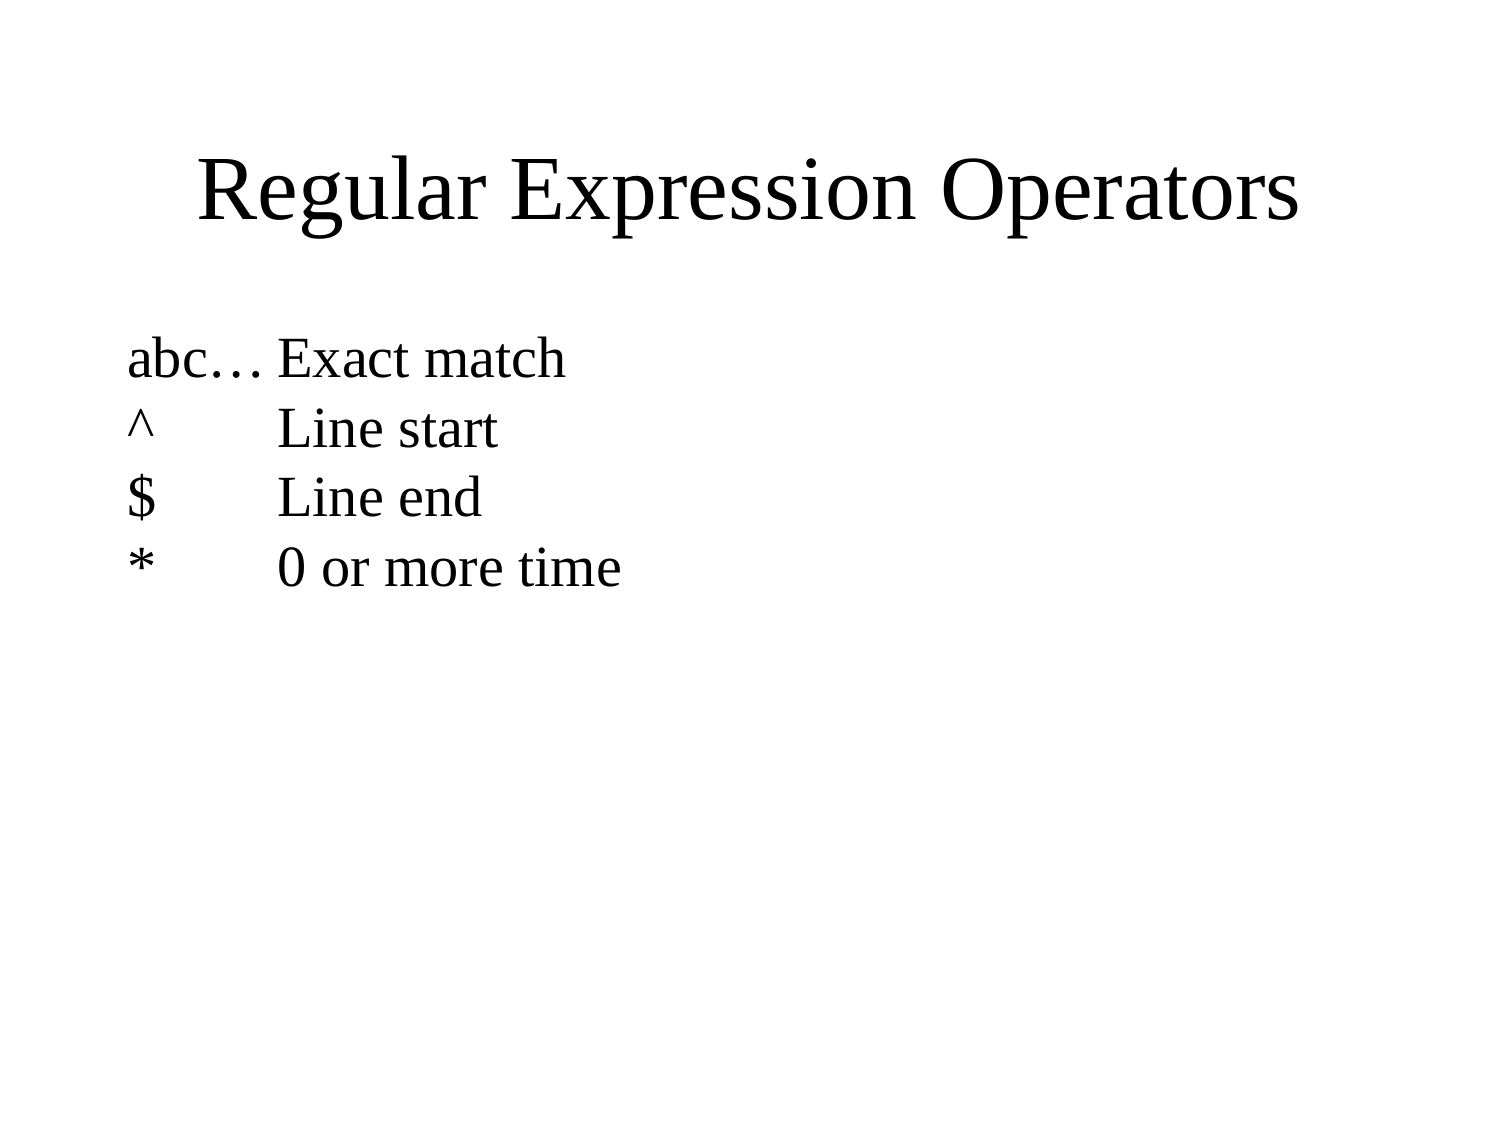

# Regular Expression Operators
abc…	Exact match
^		Line start
$		Line end
*		0 or more time